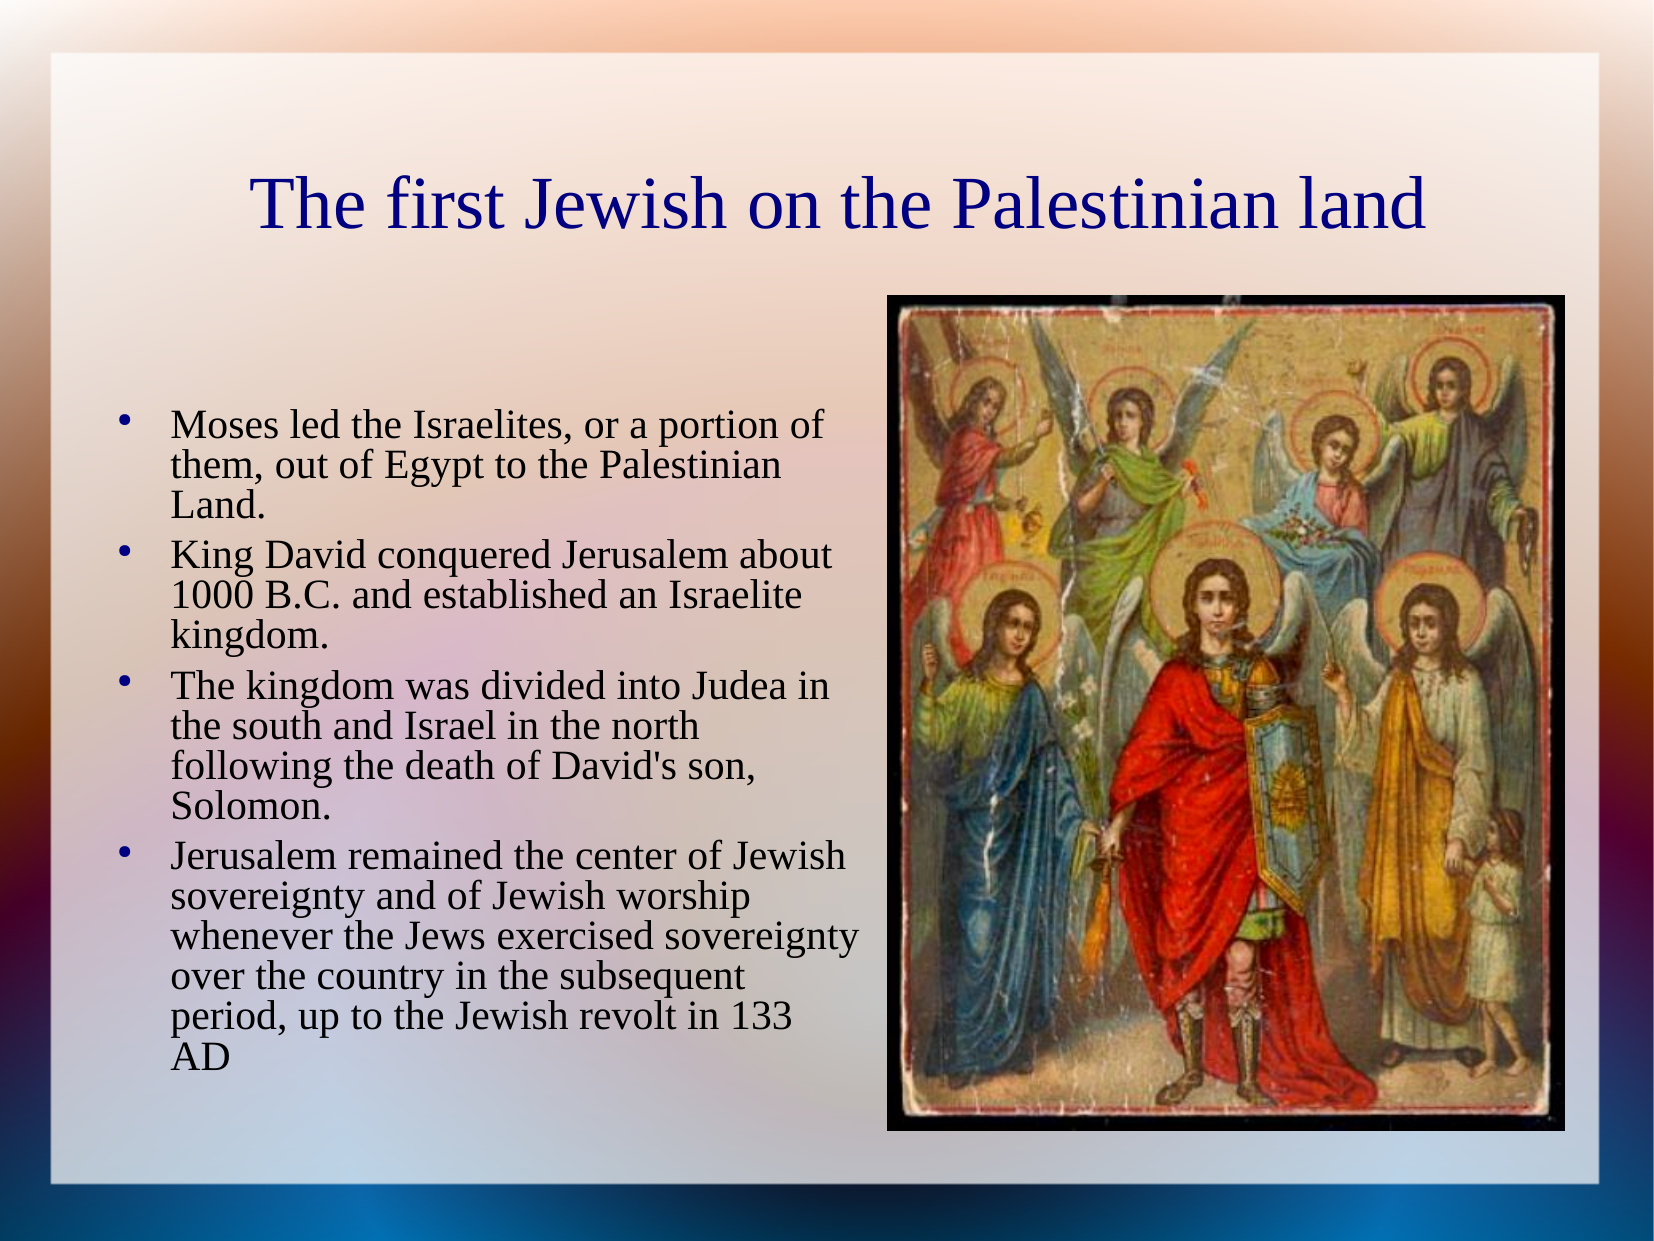

# The first Jewish on the Palestinian land
Moses led the Israelites, or a portion of them, out of Egypt to the Palestinian Land.
King David conquered Jerusalem about 1000 B.C. and established an Israelite kingdom.
The kingdom was divided into Judea in the south and Israel in the north following the death of David's son, Solomon.
Jerusalem remained the center of Jewish sovereignty and of Jewish worship whenever the Jews exercised sovereignty over the country in the subsequent period, up to the Jewish revolt in 133 AD